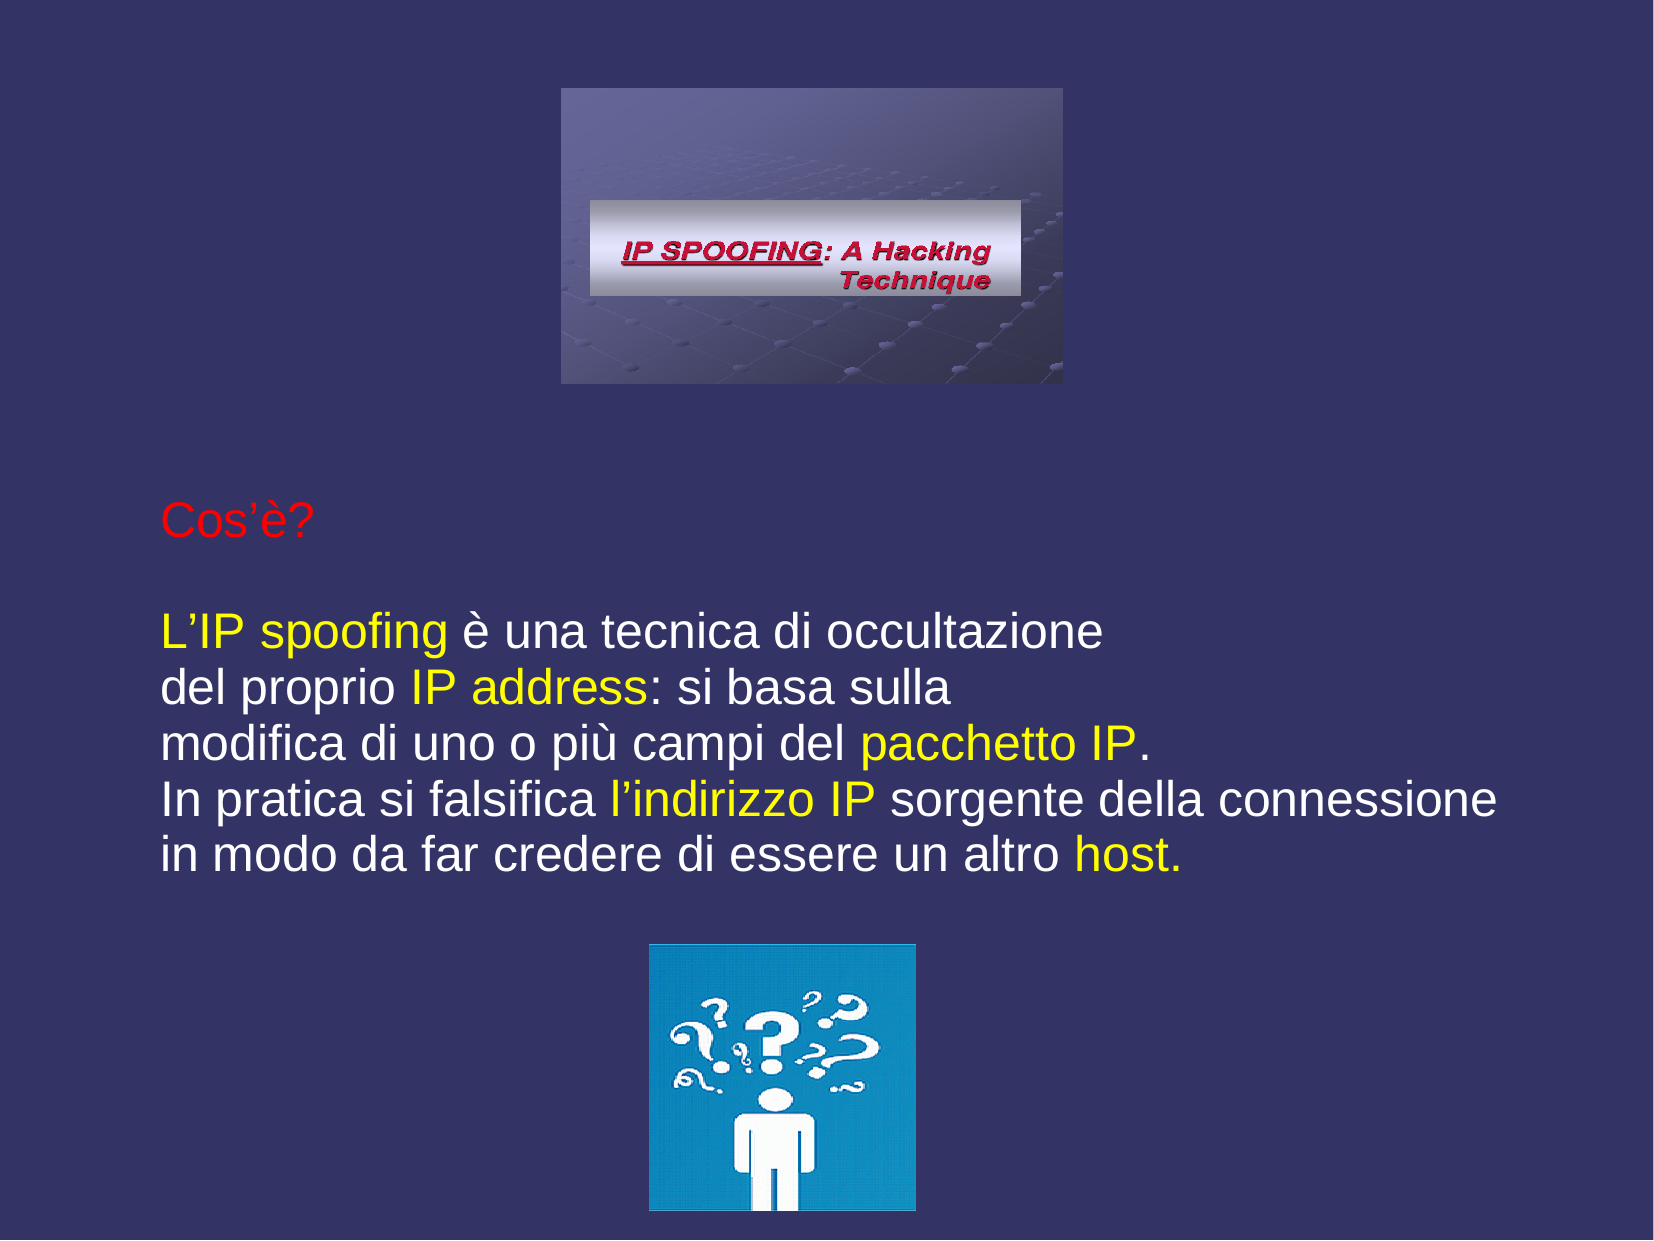

Cos’è?
L’IP spoofing è una tecnica di occultazione
del proprio IP address: si basa sulla
modifica di uno o più campi del pacchetto IP.
In pratica si falsifica l’indirizzo IP sorgente della connessione
in modo da far credere di essere un altro host.